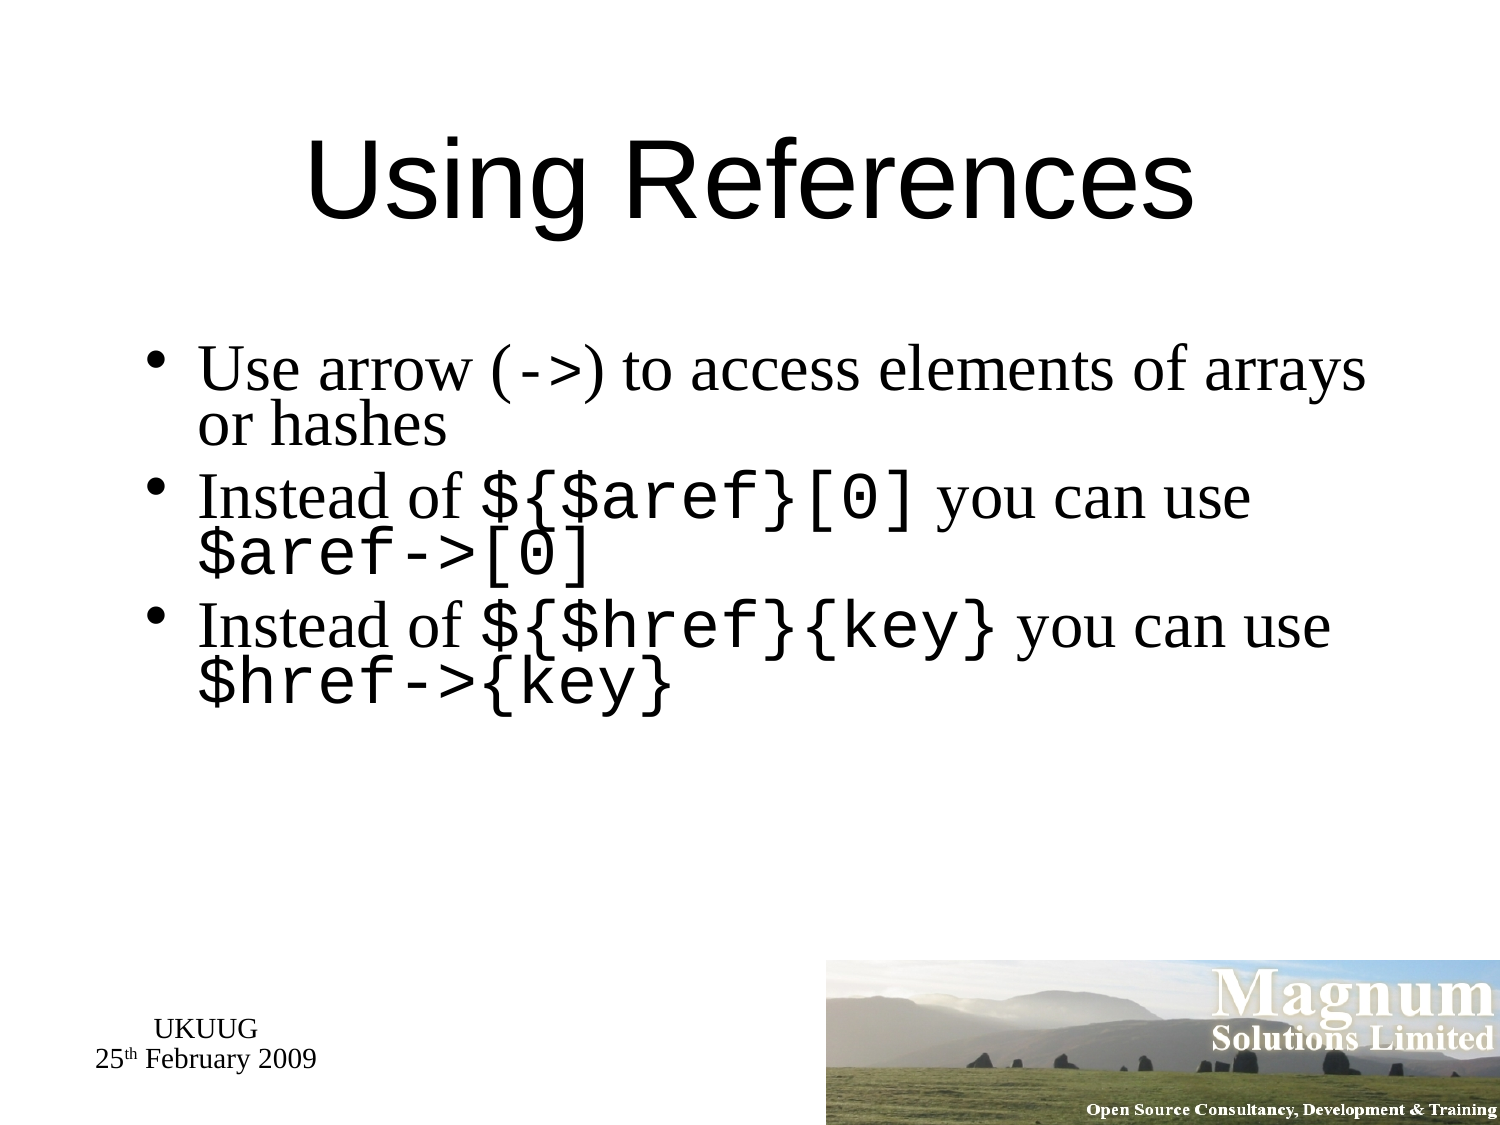

# Using References
Use arrow (->) to access elements of arrays or hashes
Instead of ${$aref}[0] you can use
$aref->[0]
Instead of ${$href}{key} you can use
$href->{key}